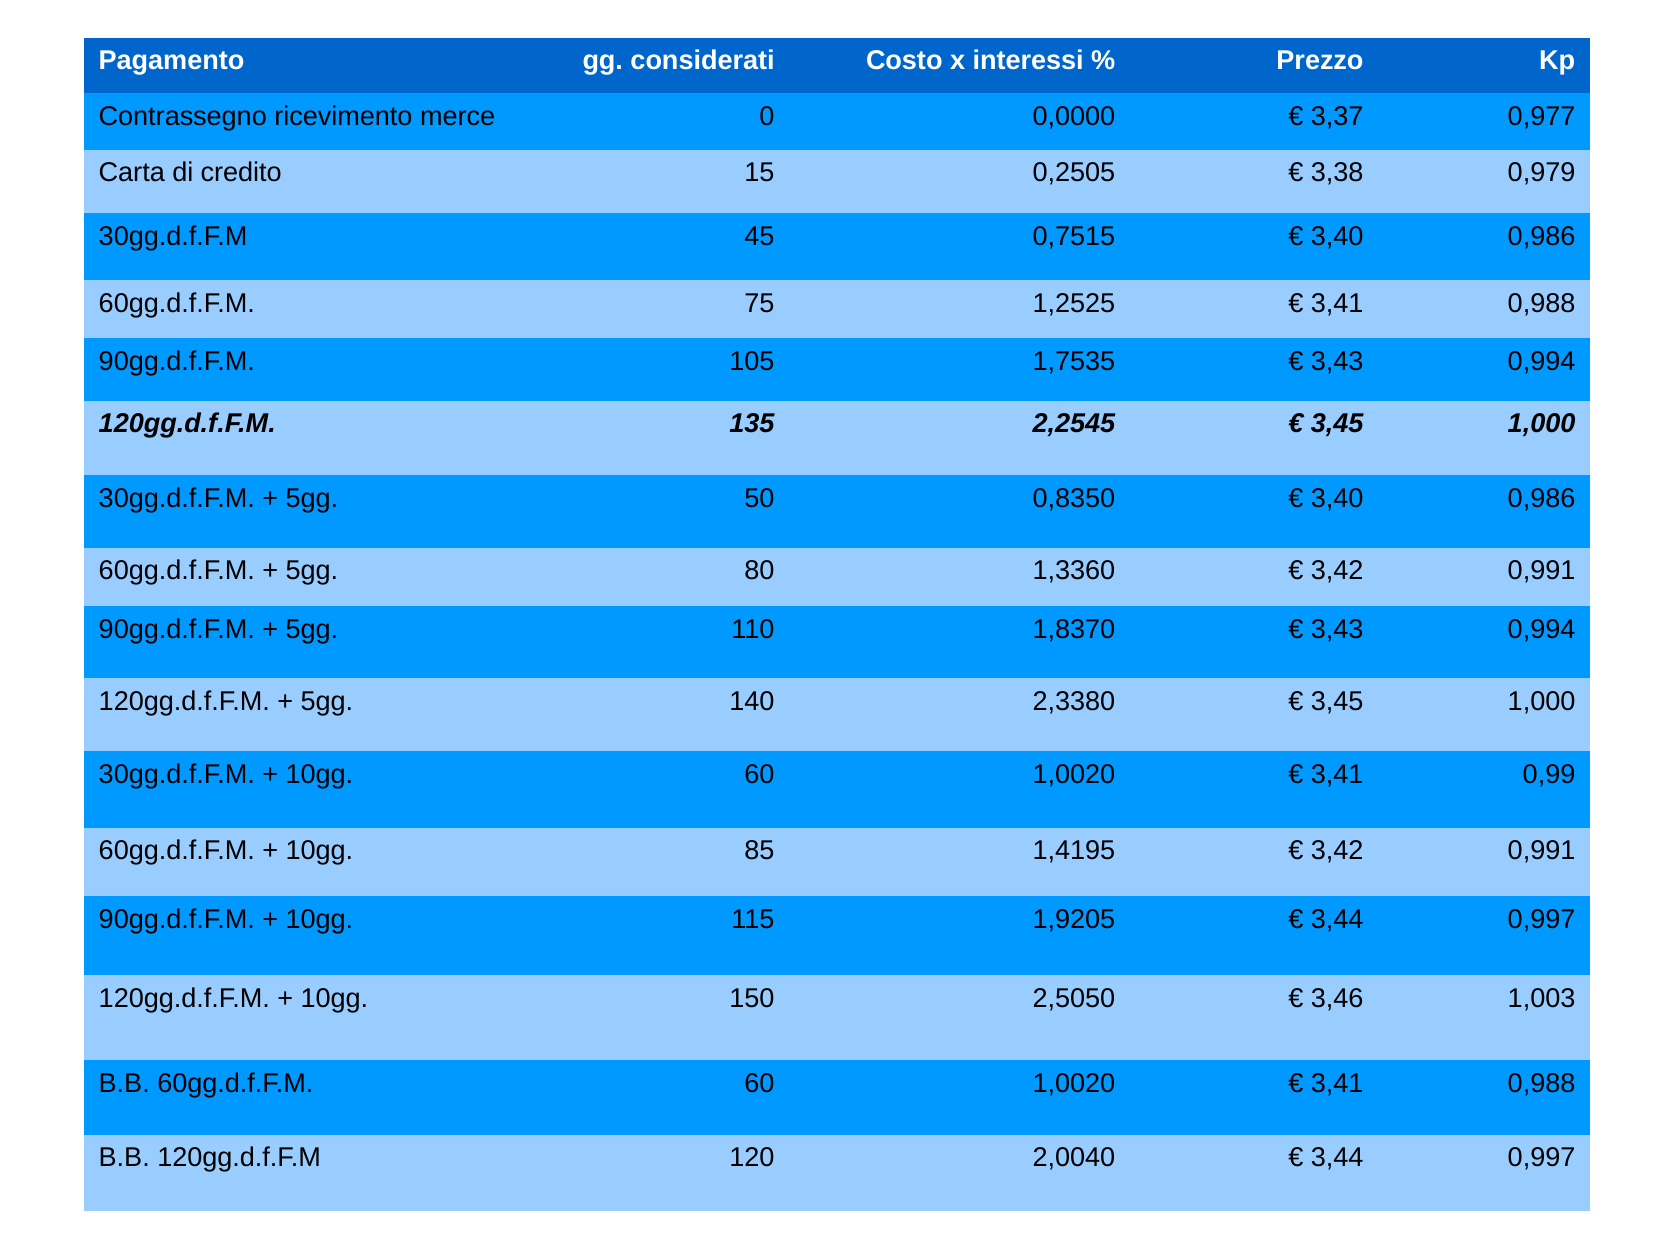

| Pagamento | gg. considerati | Costo x interessi % | Prezzo | Kp |
| --- | --- | --- | --- | --- |
| Contrassegno ricevimento merce | 0 | 0,0000 | € 3,37 | 0,977 |
| Carta di credito | 15 | 0,2505 | € 3,38 | 0,979 |
| 30gg.d.f.F.M | 45 | 0,7515 | € 3,40 | 0,986 |
| 60gg.d.f.F.M. | 75 | 1,2525 | € 3,41 | 0,988 |
| 90gg.d.f.F.M. | 105 | 1,7535 | € 3,43 | 0,994 |
| 120gg.d.f.F.M. | 135 | 2,2545 | € 3,45 | 1,000 |
| 30gg.d.f.F.M. + 5gg. | 50 | 0,8350 | € 3,40 | 0,986 |
| 60gg.d.f.F.M. + 5gg. | 80 | 1,3360 | € 3,42 | 0,991 |
| 90gg.d.f.F.M. + 5gg. | 110 | 1,8370 | € 3,43 | 0,994 |
| 120gg.d.f.F.M. + 5gg. | 140 | 2,3380 | € 3,45 | 1,000 |
| 30gg.d.f.F.M. + 10gg. | 60 | 1,0020 | € 3,41 | 0,99 |
| 60gg.d.f.F.M. + 10gg. | 85 | 1,4195 | € 3,42 | 0,991 |
| 90gg.d.f.F.M. + 10gg. | 115 | 1,9205 | € 3,44 | 0,997 |
| 120gg.d.f.F.M. + 10gg. | 150 | 2,5050 | € 3,46 | 1,003 |
| B.B. 60gg.d.f.F.M. | 60 | 1,0020 | € 3,41 | 0,988 |
| B.B. 120gg.d.f.F.M | 120 | 2,0040 | € 3,44 | 0,997 |
#